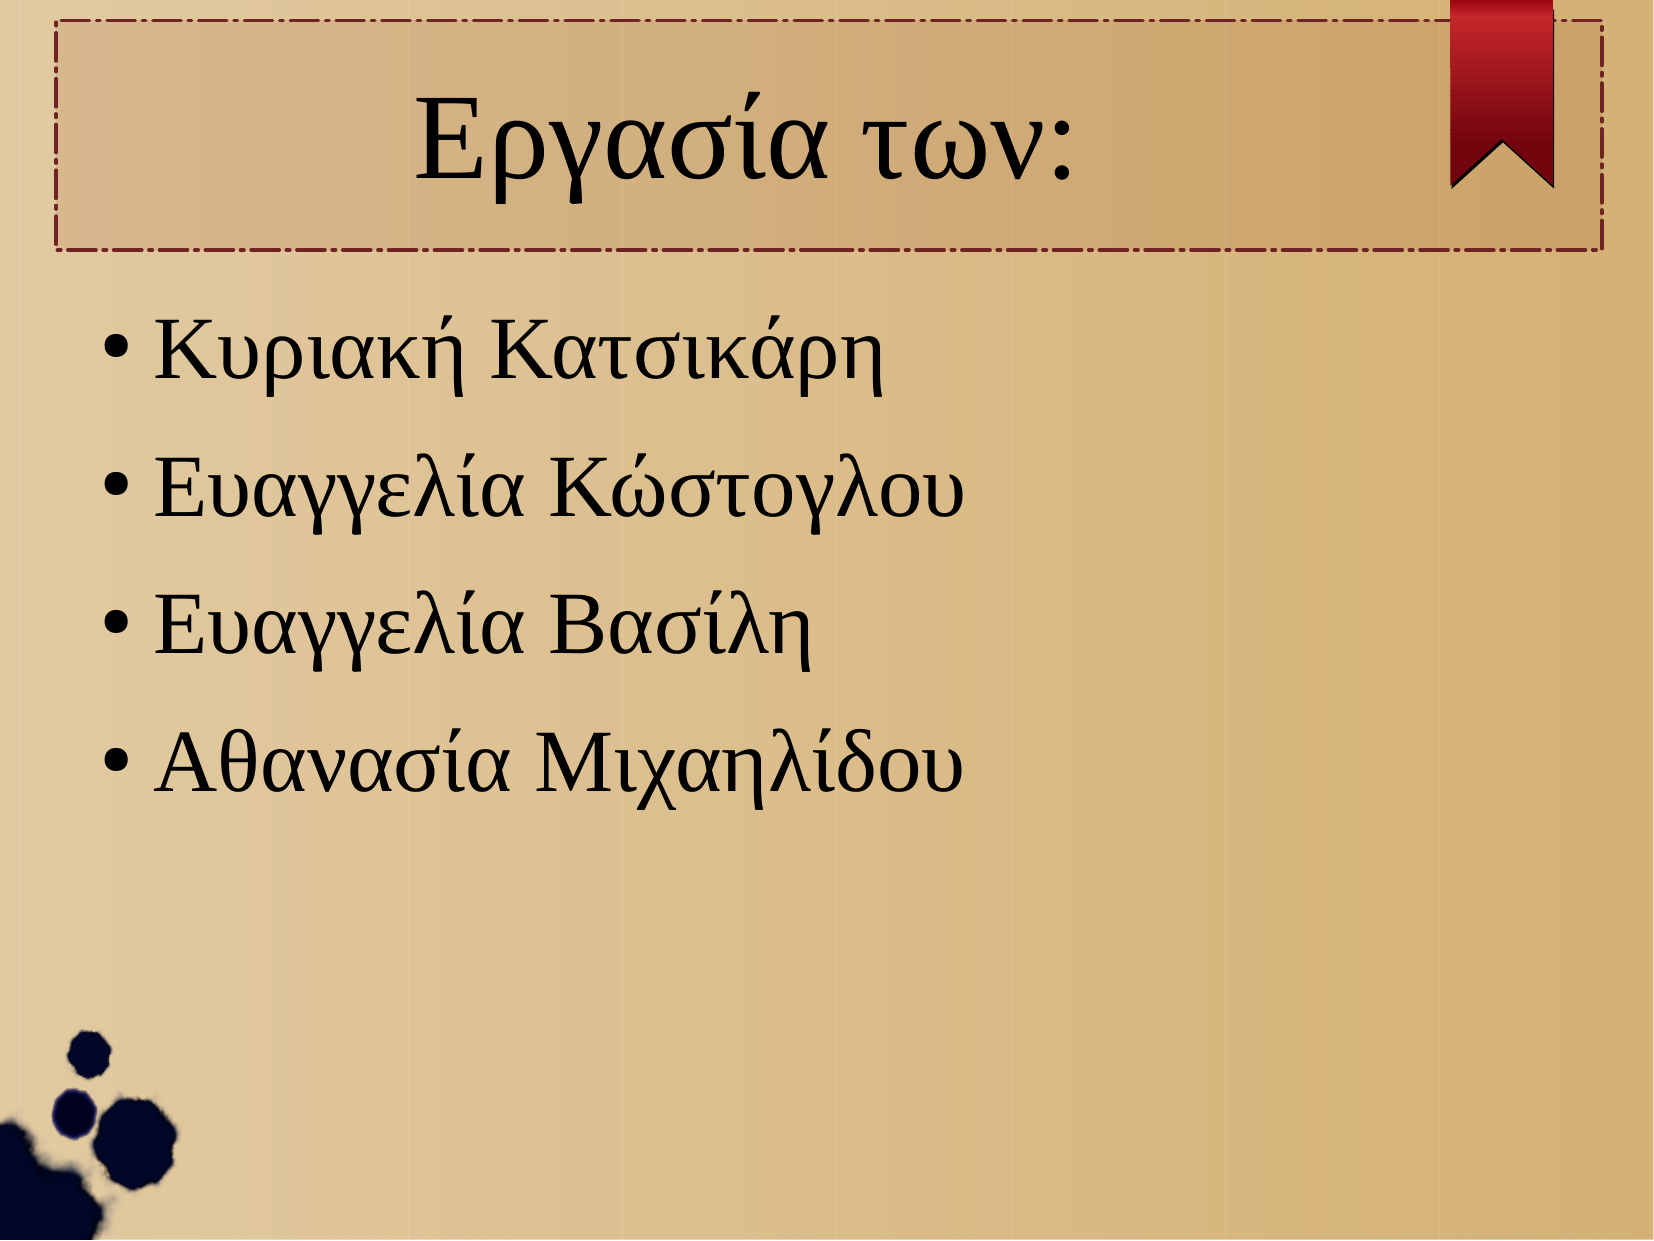

# Εργασία των:
Κυριακή Κατσικάρη
Ευαγγελία Κώστογλου
Ευαγγελία Βασίλη
Αθανασία Μιχαηλίδου